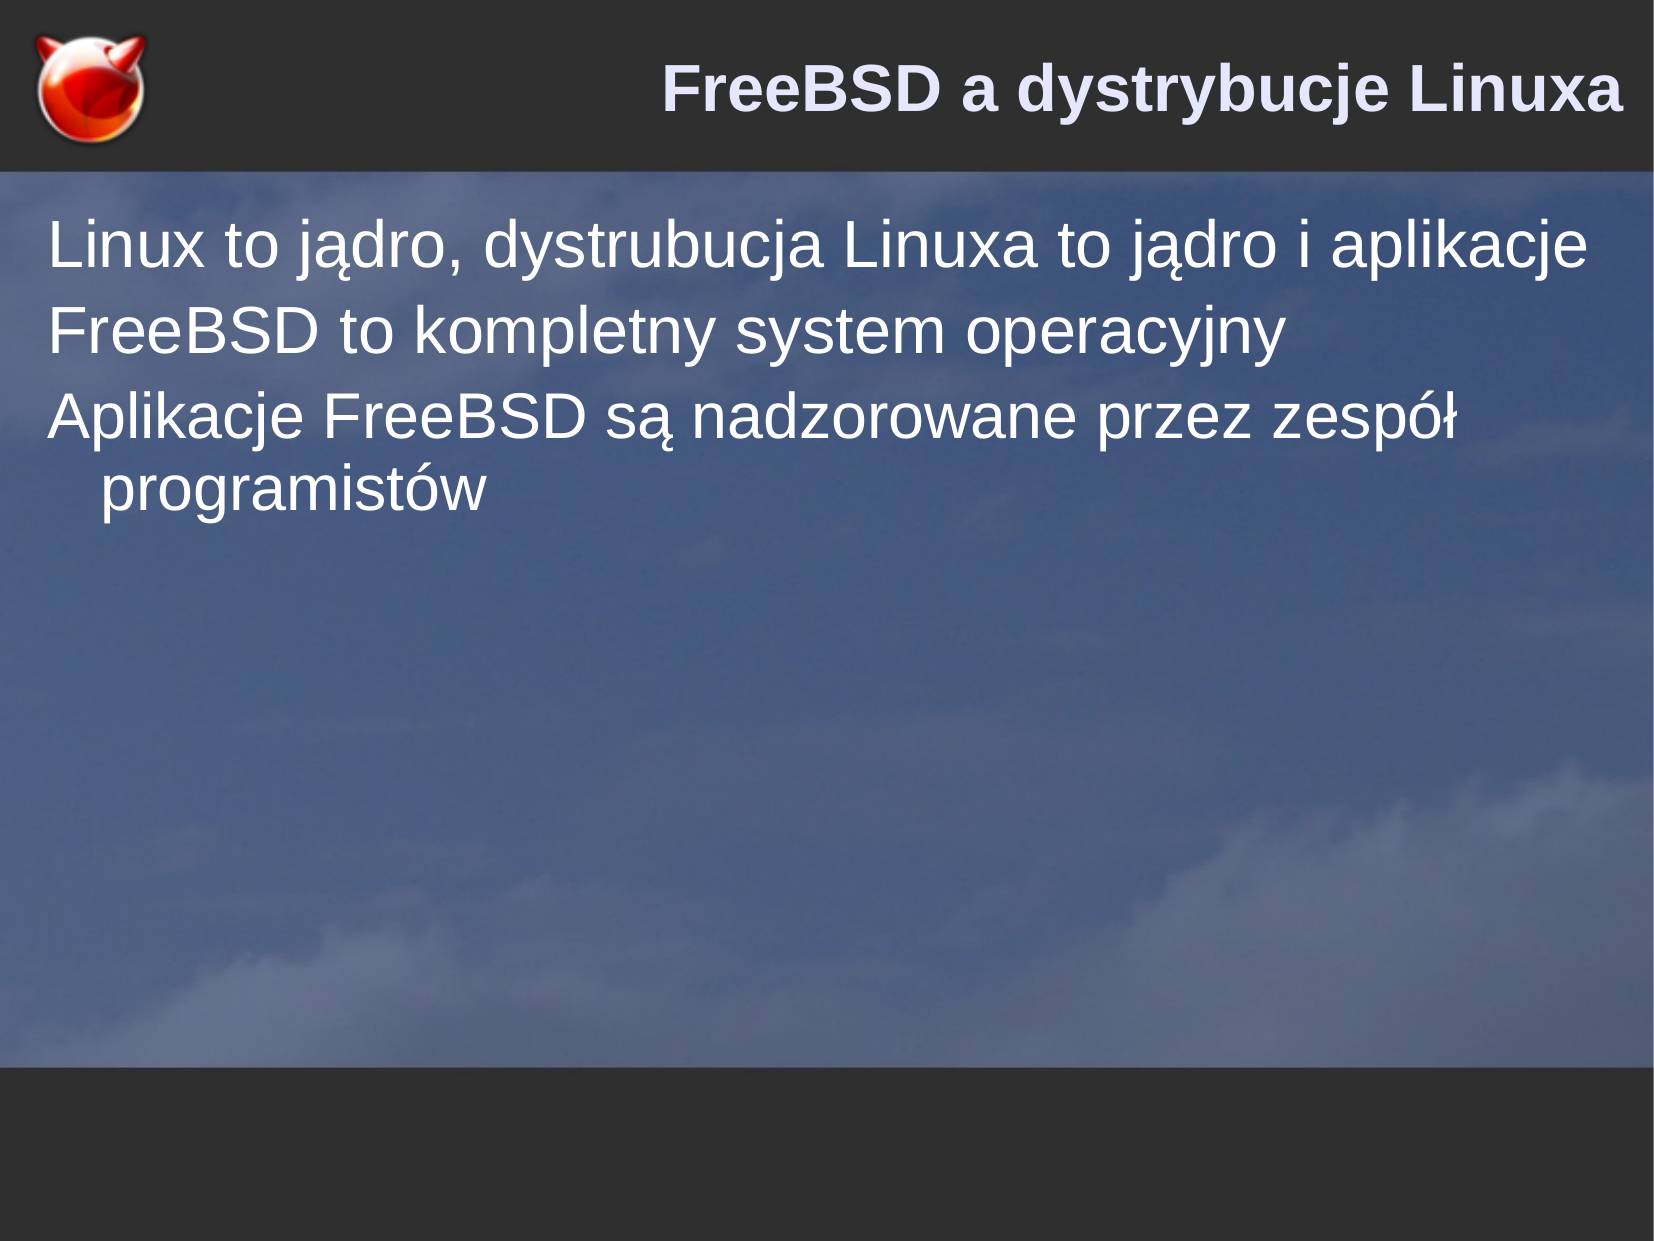

# FreeBSD a dystrybucje Linuxa
Linux to jądro, dystrubucja Linuxa to jądro i aplikacje
FreeBSD to kompletny system operacyjny
Aplikacje FreeBSD są nadzorowane przez zespół programistów